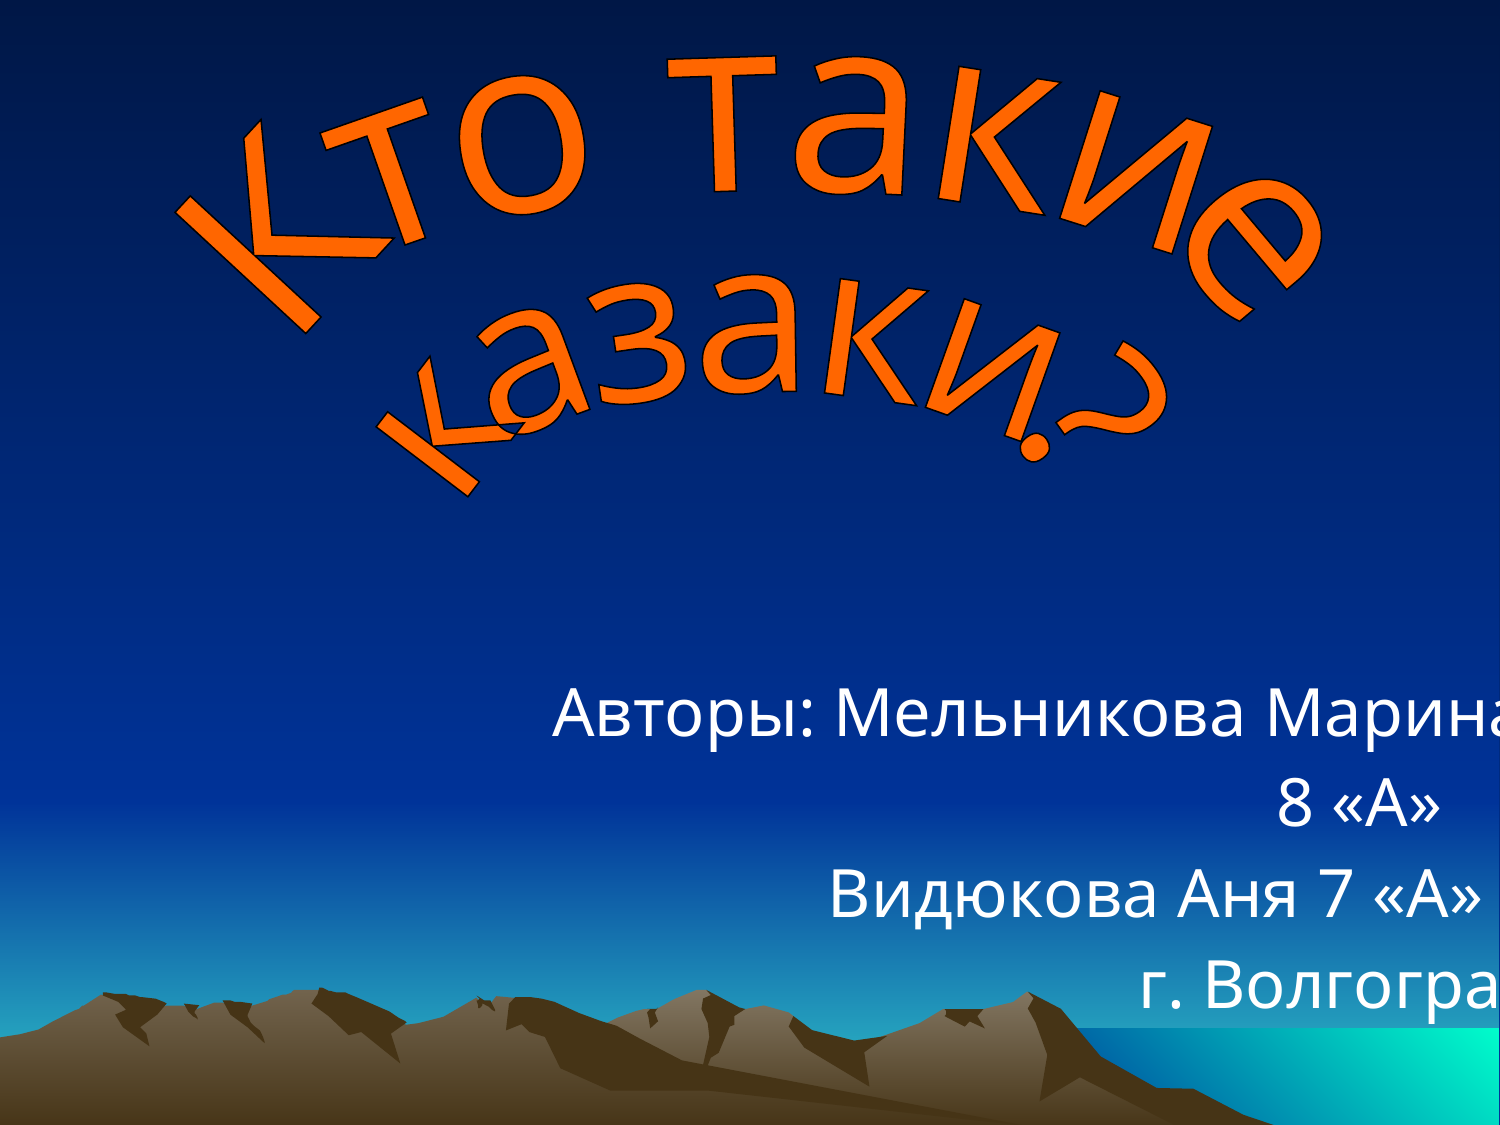

Кто такие
казаки?
Авторы: Мельникова Марина
 8 «А»
 Видюкова Аня 7 «А»
 г. Волгоград